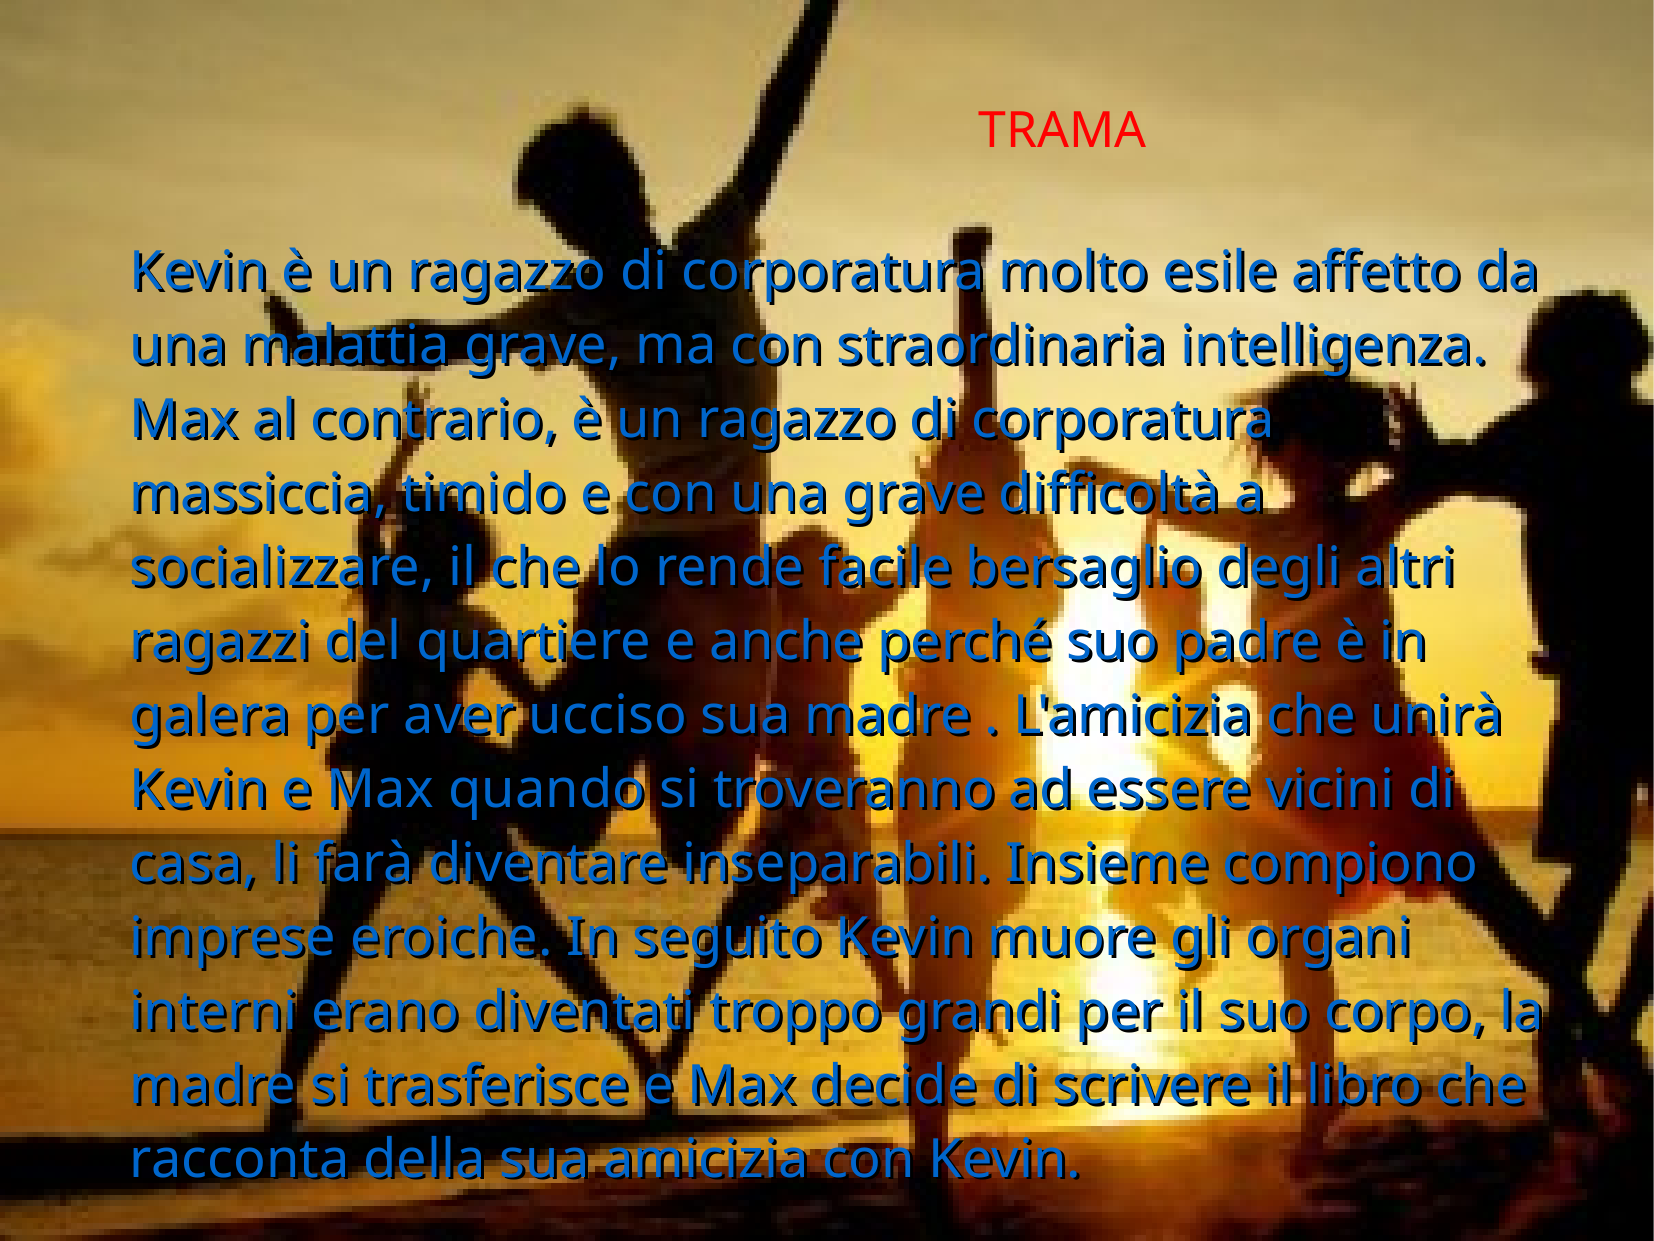

# TRAMA
Kevin è un ragazzo di corporatura molto esile affetto da una malattia grave, ma con straordinaria intelligenza. Max al contrario, è un ragazzo di corporatura massiccia, timido e con una grave difficoltà a socializzare, il che lo rende facile bersaglio degli altri ragazzi del quartiere e anche perché suo padre è in galera per aver ucciso sua madre . L'amicizia che unirà Kevin e Max quando si troveranno ad essere vicini di casa, li farà diventare inseparabili. Insieme compiono imprese eroiche. In seguito Kevin muore gli organi interni erano diventati troppo grandi per il suo corpo, la madre si trasferisce e Max decide di scrivere il libro che racconta della sua amicizia con Kevin.